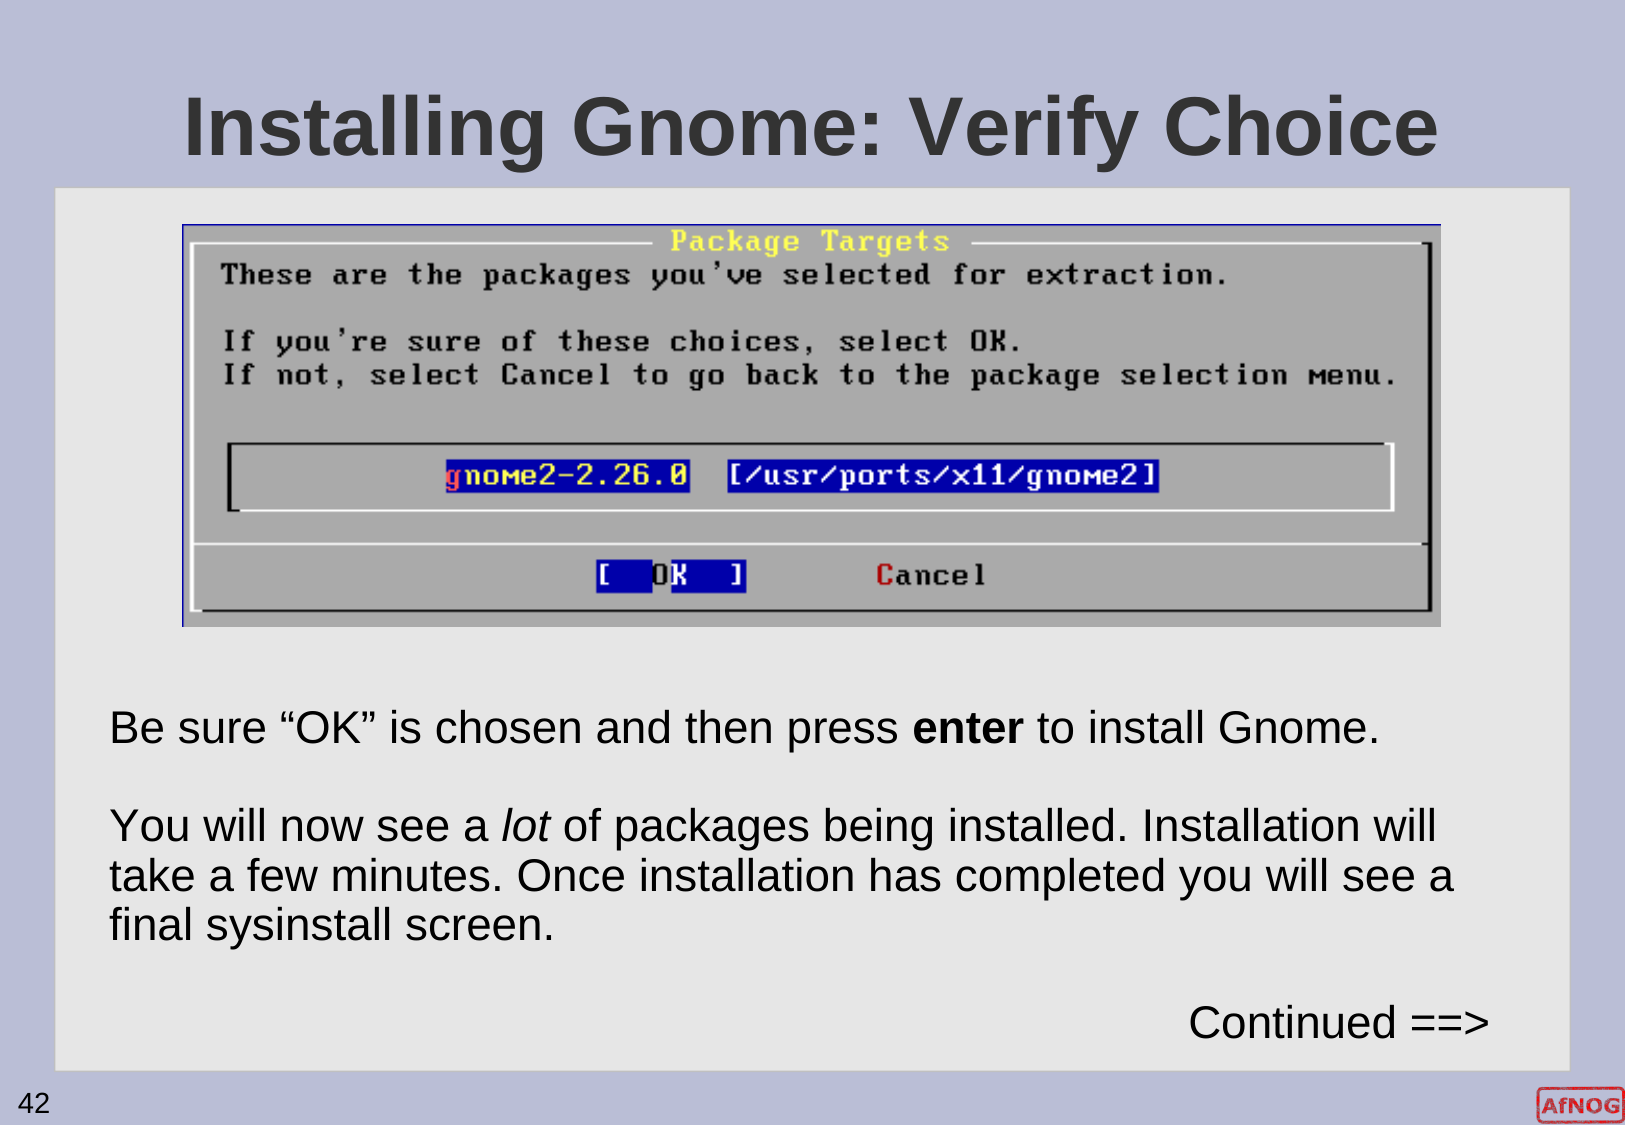

# Installing Gnome: Verify Choice
Be sure “OK” is chosen and then press enter to install Gnome.
You will now see a lot of packages being installed. Installation will take a few minutes. Once installation has completed you will see a final sysinstall screen.
																Continued ==>